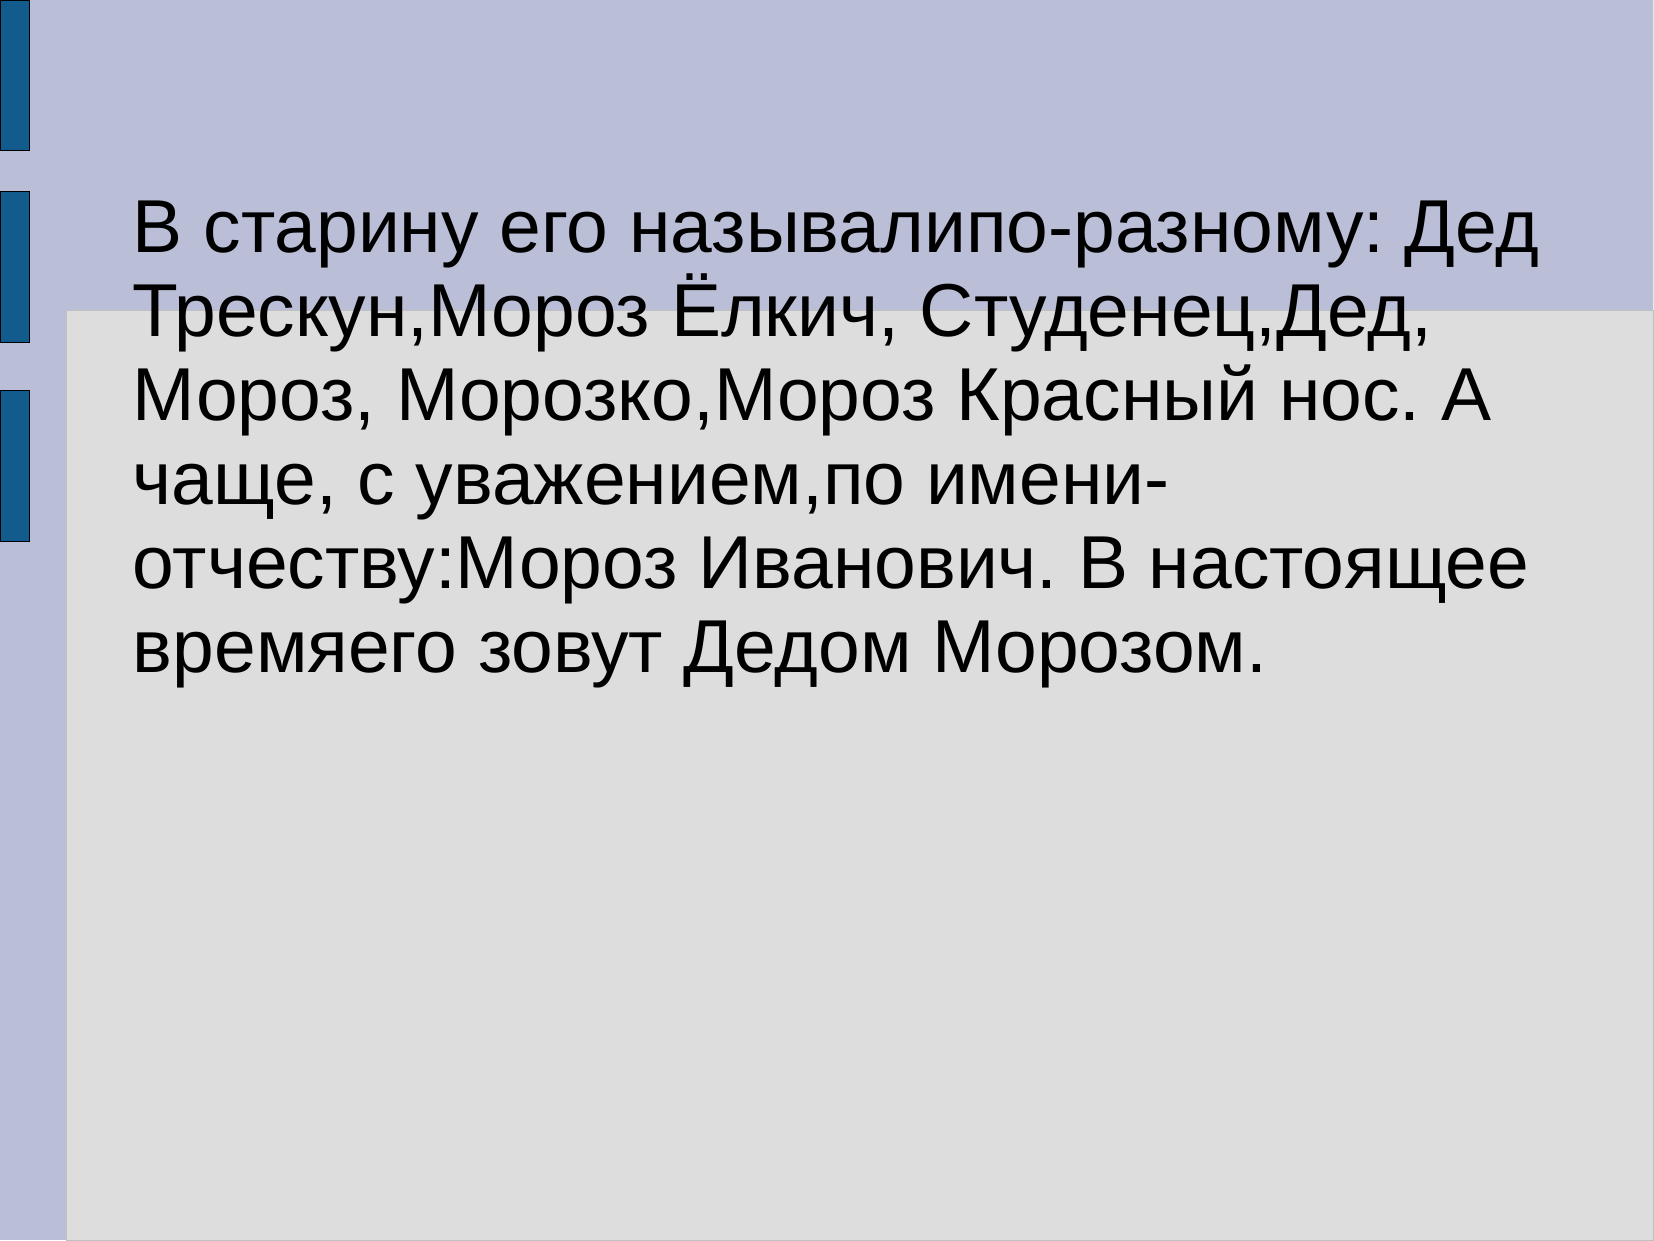

В старину его называлипо-разному: Дед Трескун,Мороз Ёлкич, Студенец,Дед, Мороз, Морозко,Мороз Красный нос. А чаще, с уважением,по имени-отчеству:Мороз Иванович. В настоящее времяего зовут Дедом Морозом.